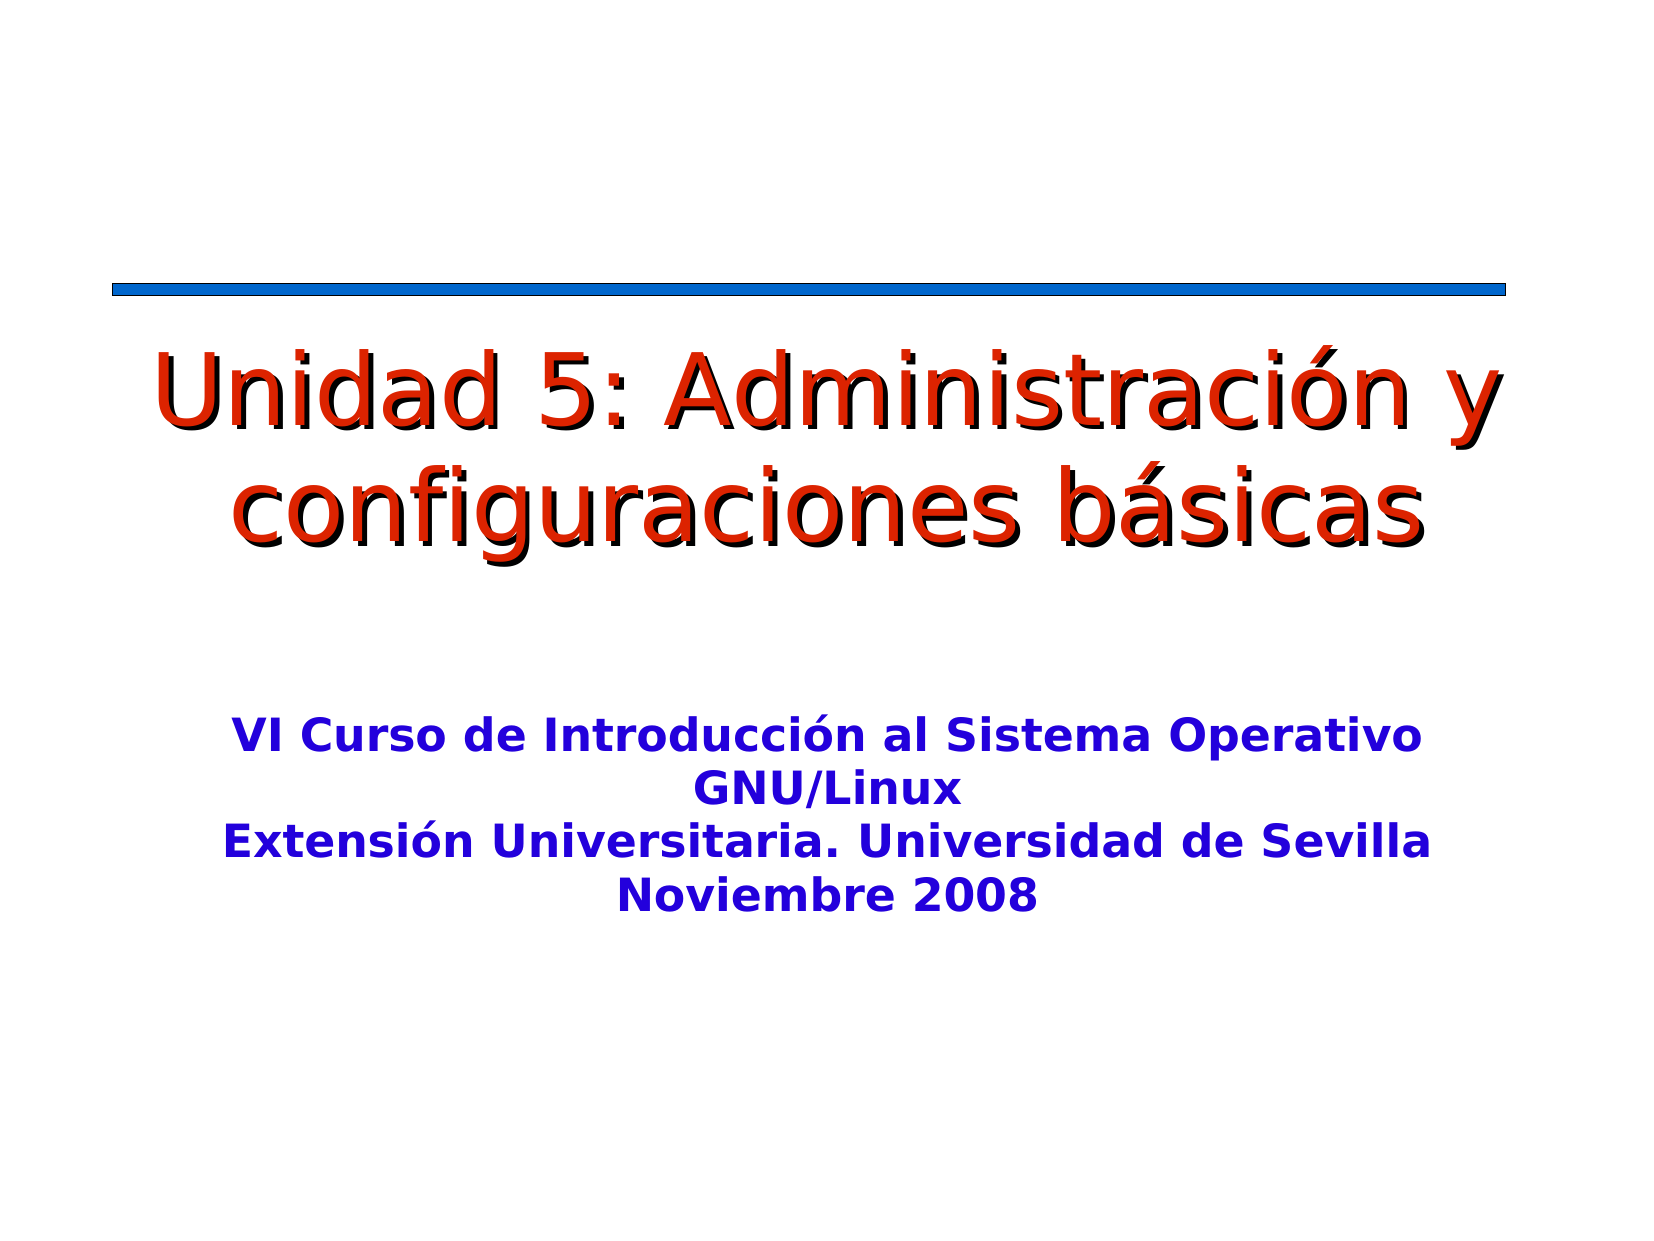

# Unidad 5: Administración y configuraciones básicas
VI Curso de Introducción al Sistema Operativo GNU/Linux
Extensión Universitaria. Universidad de Sevilla
Noviembre 2008